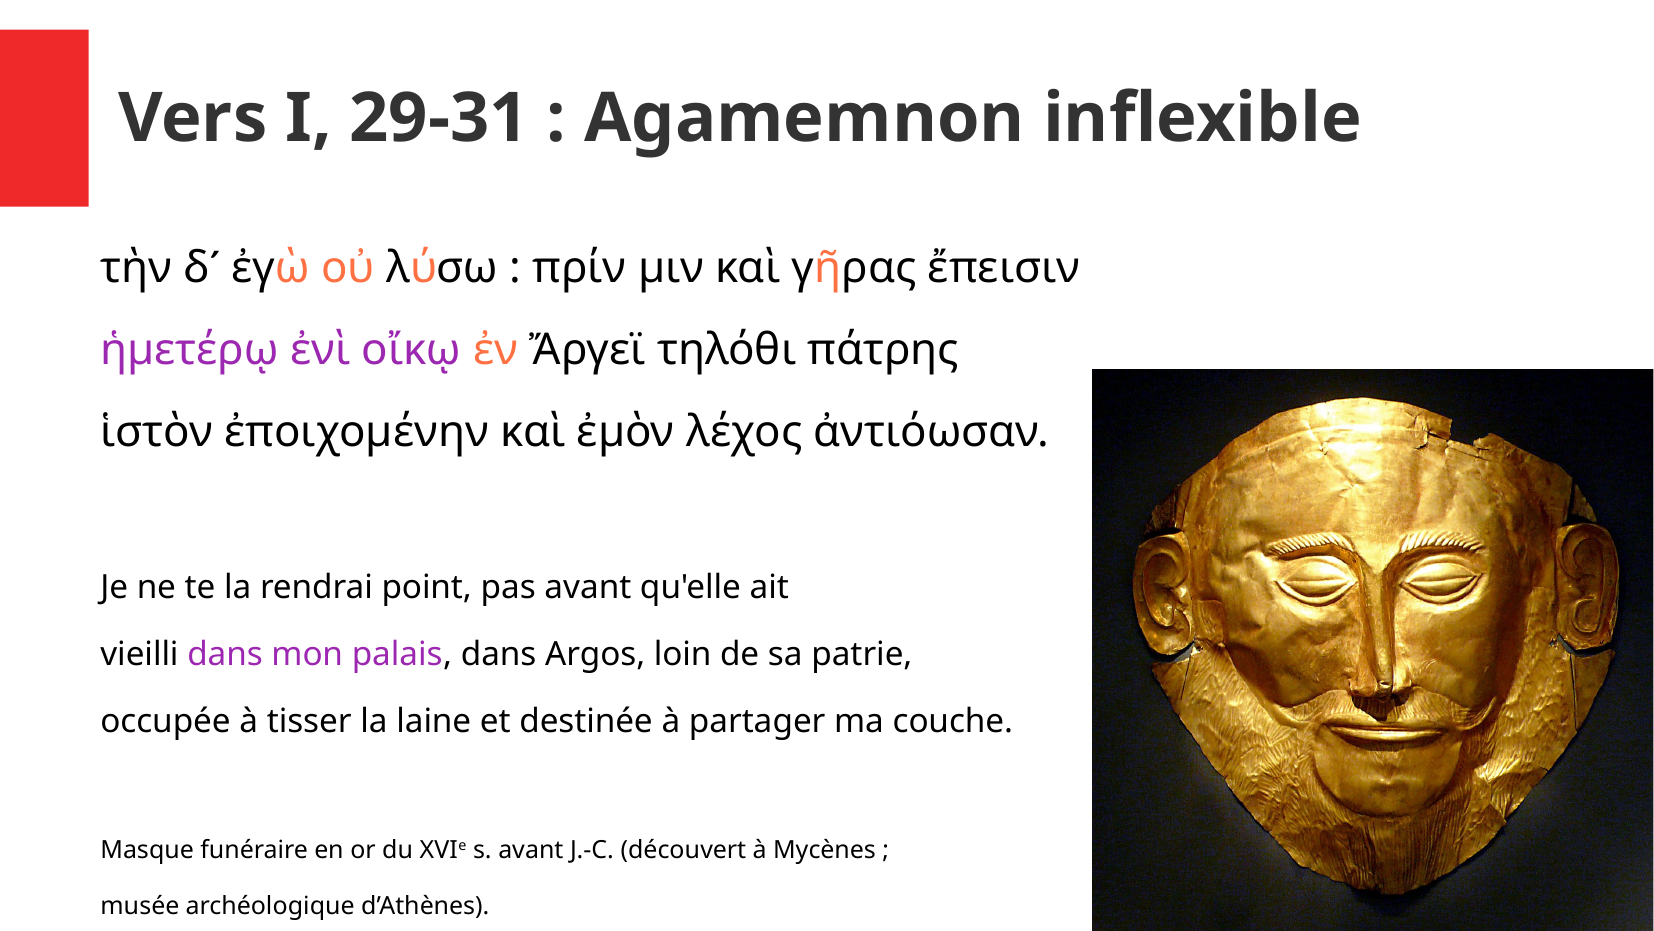

# Vers I, 29-31 : Agamemnon inflexible
τὴν δʹ ἐγὼ οὐ λύσω : πρίν μιν καὶ γῆρας ἔπεισιν
ἡμετέρῳ ἐνὶ οἴκῳ ἐν Ἄργεϊ τηλόθι πάτρης
ἱστὸν ἐποιχομένην καὶ ἐμὸν λέχος ἀντιόωσαν.
Je ne te la rendrai point, pas avant qu'elle ait
vieilli dans mon palais, dans Argos, loin de sa patrie,
occupée à tisser la laine et destinée à partager ma couche.
Masque funéraire en or du XVIe s. avant J.-C. (découvert à Mycènes ;
musée archéologique d’Athènes).
4